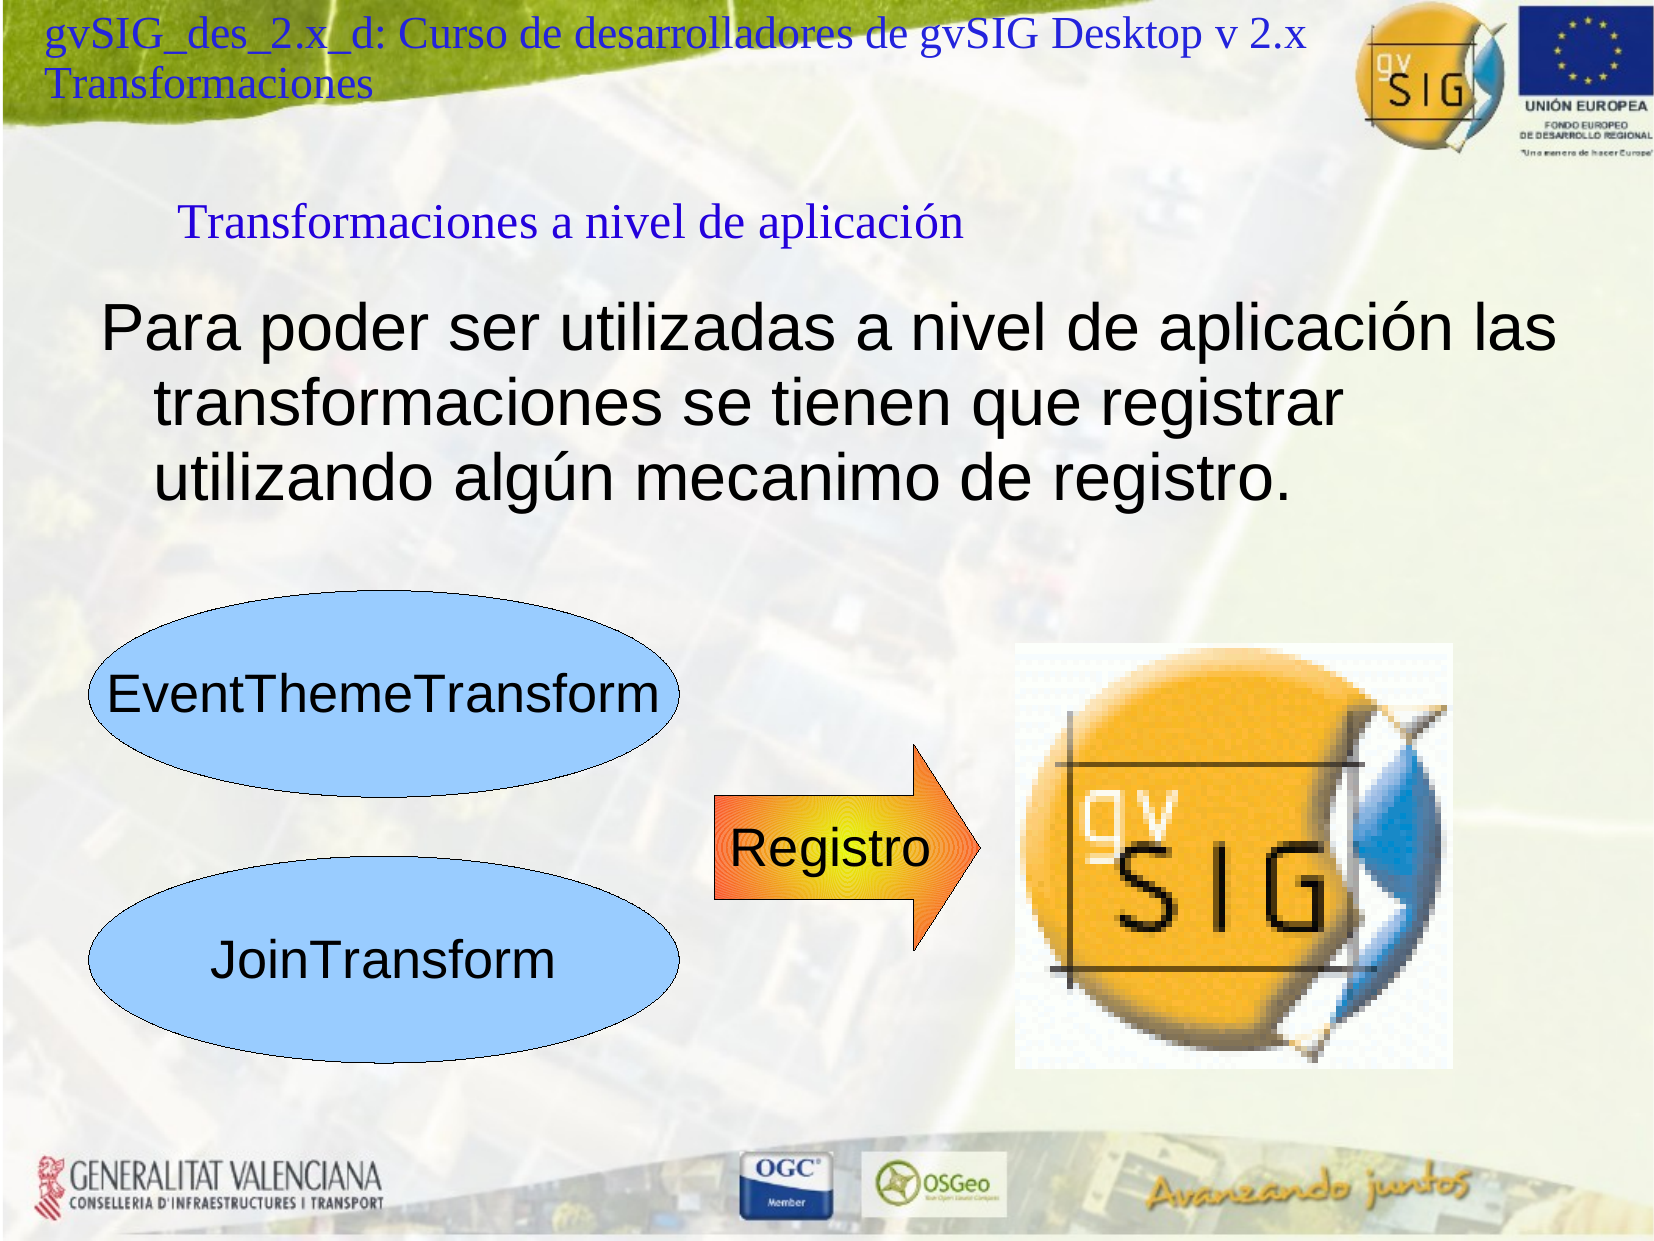

# Transformaciones a nivel de aplicación
Para poder ser utilizadas a nivel de aplicación las transformaciones se tienen que registrar utilizando algún mecanimo de registro.
EventThemeTransform
Registro
JoinTransform